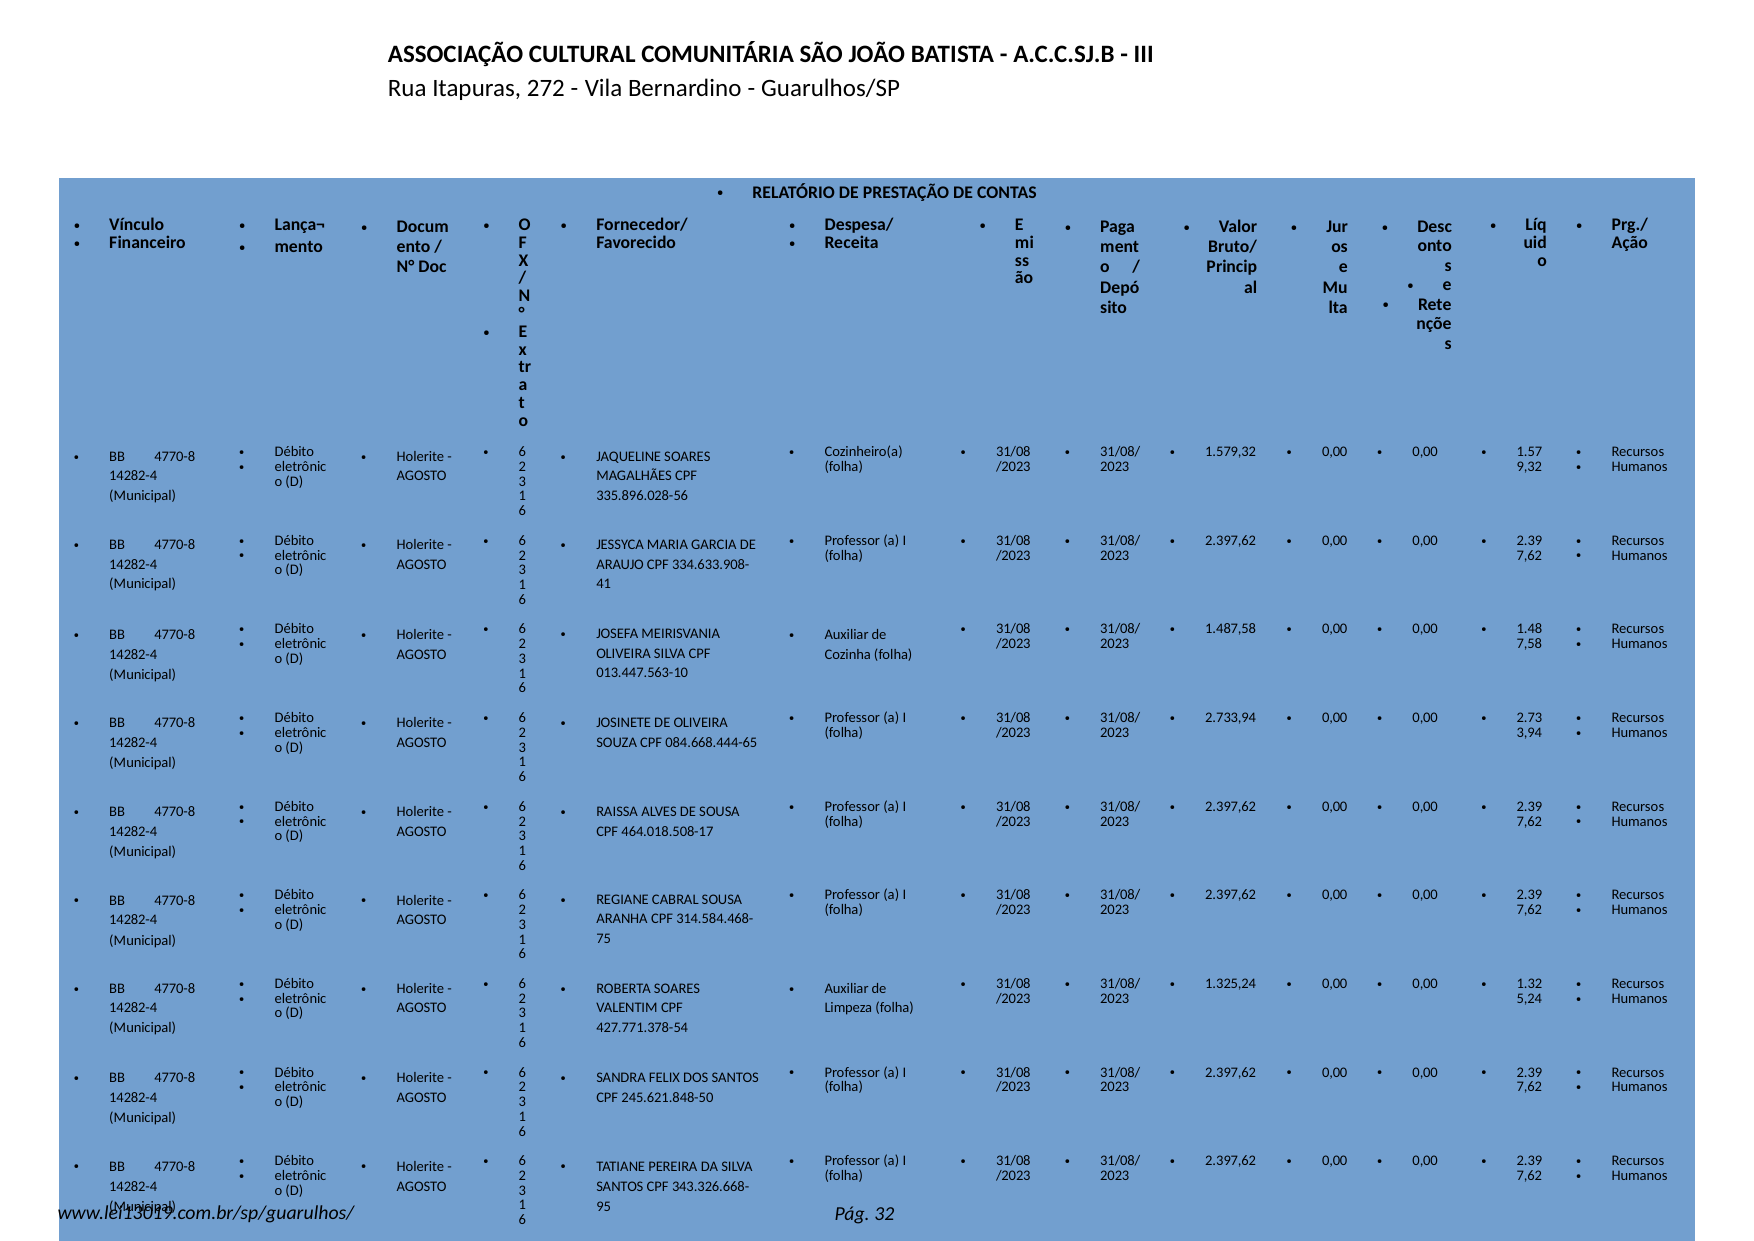

ASSOCIAÇÃO CULTURAL COMUNITÁRIA SÃO JOÃO BATISTA - A.C.C.SJ.B - III
Rua Itapuras, 272 - Vila Bernardino - Guarulhos/SP
| RELATÓRIO DE PRESTAÇÃO DE CONTAS | | | | | | | | | | | | |
| --- | --- | --- | --- | --- | --- | --- | --- | --- | --- | --- | --- | --- |
| Vínculo Financeiro | Lança¬ mento | Documento / N° Doc | OFX/N° Extrato | Fornecedor/ Favorecido | Despesa/ Receita | Emissão | Pagamento / Depósito | Valor Bruto/ Principal | Juros e Multa | Descontos e Retenções | Líquido | Prg./Ação |
| BB 4770-8 14282-4 (Municipal) | Débito eletrônico (D) | Holerite -AGOSTO | 62316 | JAQUELINE SOARES MAGALHÃES CPF 335.896.028-56 | Cozinheiro(a) (folha) | 31/08/2023 | 31/08/2023 | 1.579,32 | 0,00 | 0,00 | 1.579,32 | Recursos Humanos |
| BB 4770-8 14282-4 (Municipal) | Débito eletrônico (D) | Holerite -AGOSTO | 62316 | JESSYCA MARIA GARCIA DE ARAUJO CPF 334.633.908-41 | Professor (a) I (folha) | 31/08/2023 | 31/08/2023 | 2.397,62 | 0,00 | 0,00 | 2.397,62 | Recursos Humanos |
| BB 4770-8 14282-4 (Municipal) | Débito eletrônico (D) | Holerite -AGOSTO | 62316 | JOSEFA MEIRISVANIA OLIVEIRA SILVA CPF 013.447.563-10 | Auxiliar de Cozinha (folha) | 31/08/2023 | 31/08/2023 | 1.487,58 | 0,00 | 0,00 | 1.487,58 | Recursos Humanos |
| BB 4770-8 14282-4 (Municipal) | Débito eletrônico (D) | Holerite -AGOSTO | 62316 | JOSINETE DE OLIVEIRA SOUZA CPF 084.668.444-65 | Professor (a) I (folha) | 31/08/2023 | 31/08/2023 | 2.733,94 | 0,00 | 0,00 | 2.733,94 | Recursos Humanos |
| BB 4770-8 14282-4 (Municipal) | Débito eletrônico (D) | Holerite -AGOSTO | 62316 | RAISSA ALVES DE SOUSA CPF 464.018.508-17 | Professor (a) I (folha) | 31/08/2023 | 31/08/2023 | 2.397,62 | 0,00 | 0,00 | 2.397,62 | Recursos Humanos |
| BB 4770-8 14282-4 (Municipal) | Débito eletrônico (D) | Holerite -AGOSTO | 62316 | REGIANE CABRAL SOUSA ARANHA CPF 314.584.468-75 | Professor (a) I (folha) | 31/08/2023 | 31/08/2023 | 2.397,62 | 0,00 | 0,00 | 2.397,62 | Recursos Humanos |
| BB 4770-8 14282-4 (Municipal) | Débito eletrônico (D) | Holerite -AGOSTO | 62316 | ROBERTA SOARES VALENTIM CPF 427.771.378-54 | Auxiliar de Limpeza (folha) | 31/08/2023 | 31/08/2023 | 1.325,24 | 0,00 | 0,00 | 1.325,24 | Recursos Humanos |
| BB 4770-8 14282-4 (Municipal) | Débito eletrônico (D) | Holerite -AGOSTO | 62316 | SANDRA FELIX DOS SANTOS CPF 245.621.848-50 | Professor (a) I (folha) | 31/08/2023 | 31/08/2023 | 2.397,62 | 0,00 | 0,00 | 2.397,62 | Recursos Humanos |
| BB 4770-8 14282-4 (Municipal) | Débito eletrônico (D) | Holerite -AGOSTO | 62316 | TATIANE PEREIRA DA SILVA SANTOS CPF 343.326.668-95 | Professor (a) I (folha) | 31/08/2023 | 31/08/2023 | 2.397,62 | 0,00 | 0,00 | 2.397,62 | Recursos Humanos |
| BB 4770-8 14282-4 (Municipal) | Débito eletrônico (D) | Holerite -AGOSTO | 62316 | VANESSA RIBEIRO HERNANDES DOS SANTO CPF 298.800.078-67 | Professor (a) I (folha) | 31/08/2023 | 31/08/2023 | 2.177,59 | 0,00 | 0,00 | 2.177,59 | Recursos Humanos |
| BB 4770-8 14282-4 (Municipal) | Débito eletrônico (D) | Holerite -AGOSTO | 62316 | VANIA DA SILVA SANTOS TENORIO CPF 336.608.458-84 | Professor (a) I (folha) | 31/08/2023 | 31/08/2023 | 2.397,62 | 0,00 | 0,00 | 2.397,62 | Recursos Humanos |
| BB 4770-8 14282-4 (Municipal) | Débito eletrônico (D) | Holerite -AGOSTO | 62316 | VERONICA SABINO FEITOSA CPF 346.500.288-17 | Coordenador Pedagógico (folha) | 31/08/2023 | 31/08/2023 | 2.616,76 | 0,00 | 0,00 | 2.616,76 | Recursos Humanos |
| BB 4770-8 14282-4 (Municipal) | Rendimentos de aplicação (C) | Extrato - REND.AGO/PO UPANÇA | 0 | Associação Cultural Comunitária São João Batista - A.C.C.SJ.B CNPJ 04.963.425/0002-38 | Financeira | 31/08/2023 | 31/08/2023 | 503,62 | 0,00 | 0,00 | 503,62 | Poupança |
| BB 4770-8 14282-4 (Municipal) | Rendimentos de aplicação (C) | Extrato - REND.AGO/AP LICAÇÃO | 0 | Associação Cultural Comunitária São João Batista - A.C.C.SJ.B CNPJ 04.963.425/0002-38 | Financeira | 31/08/2023 | 31/08/2023 | 121,64 | 0,00 | 0,00 | 121,64 | |
www.lei13019.com.br/sp/guarulhos/
Pág. 32